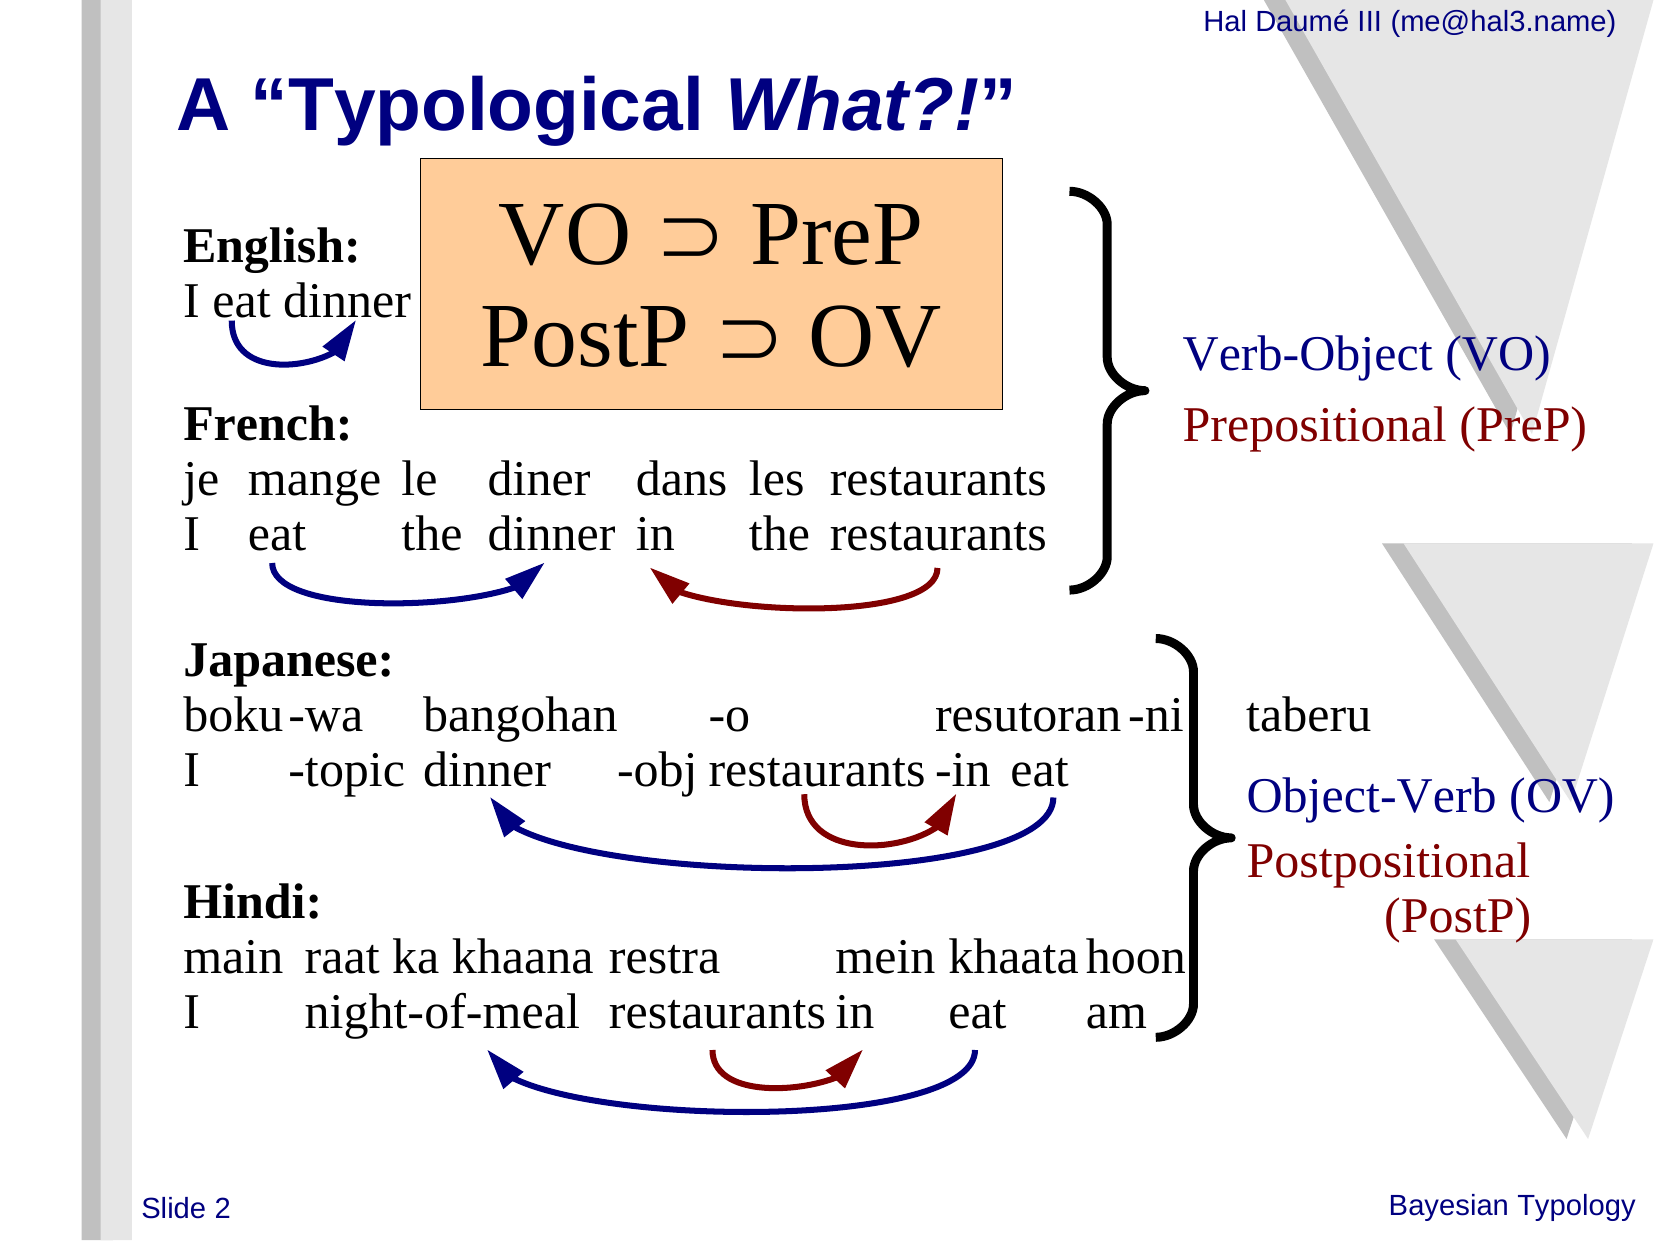

# A “Typological What?!”
VO ⊃ PreP
PostP ⊃ OV
Verb-Object (VO)
Object-Verb (OV)
English:
I eat dinner in restaurants.
Prepositional (PreP)
Postpositional
 (PostP)
French:
je	mange	le	diner	dans	les	restaurants
I	eat	the	dinner	in	the	restaurants
Japanese:
boku	-wa	bangohan	-o	resutoran	-ni	taberu
I	-topic	dinner	-obj	restaurants	-in	eat
Hindi:
main	raat ka khaana	restra	mein	khaata	hoon
I	night-of-meal	restaurants	in	eat	am